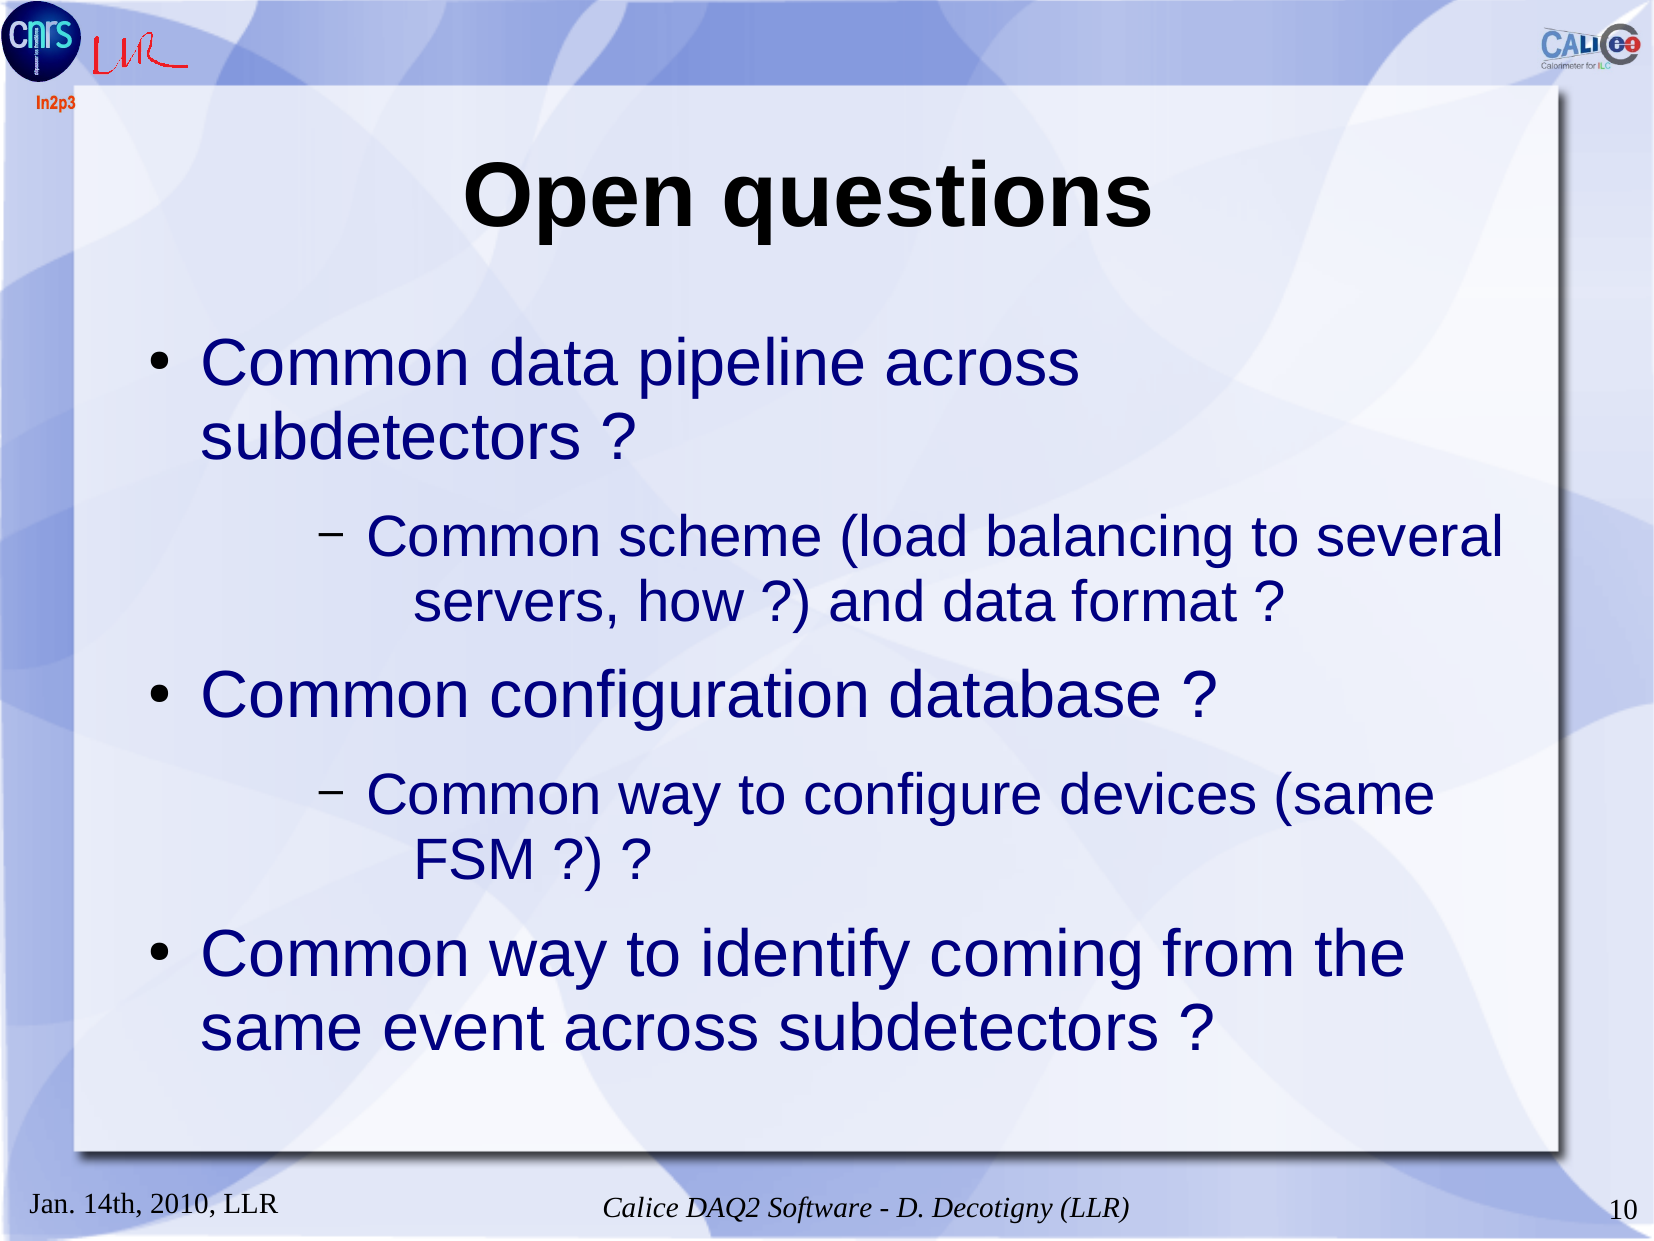

# Open questions
Common data pipeline across subdetectors ?
Common scheme (load balancing to several servers, how ?) and data format ?
Common configuration database ?
Common way to configure devices (same FSM ?) ?
Common way to identify coming from the same event across subdetectors ?
Jan. 14th, 2010, LLR
Calice DAQ2 Software - D. Decotigny (LLR)
10